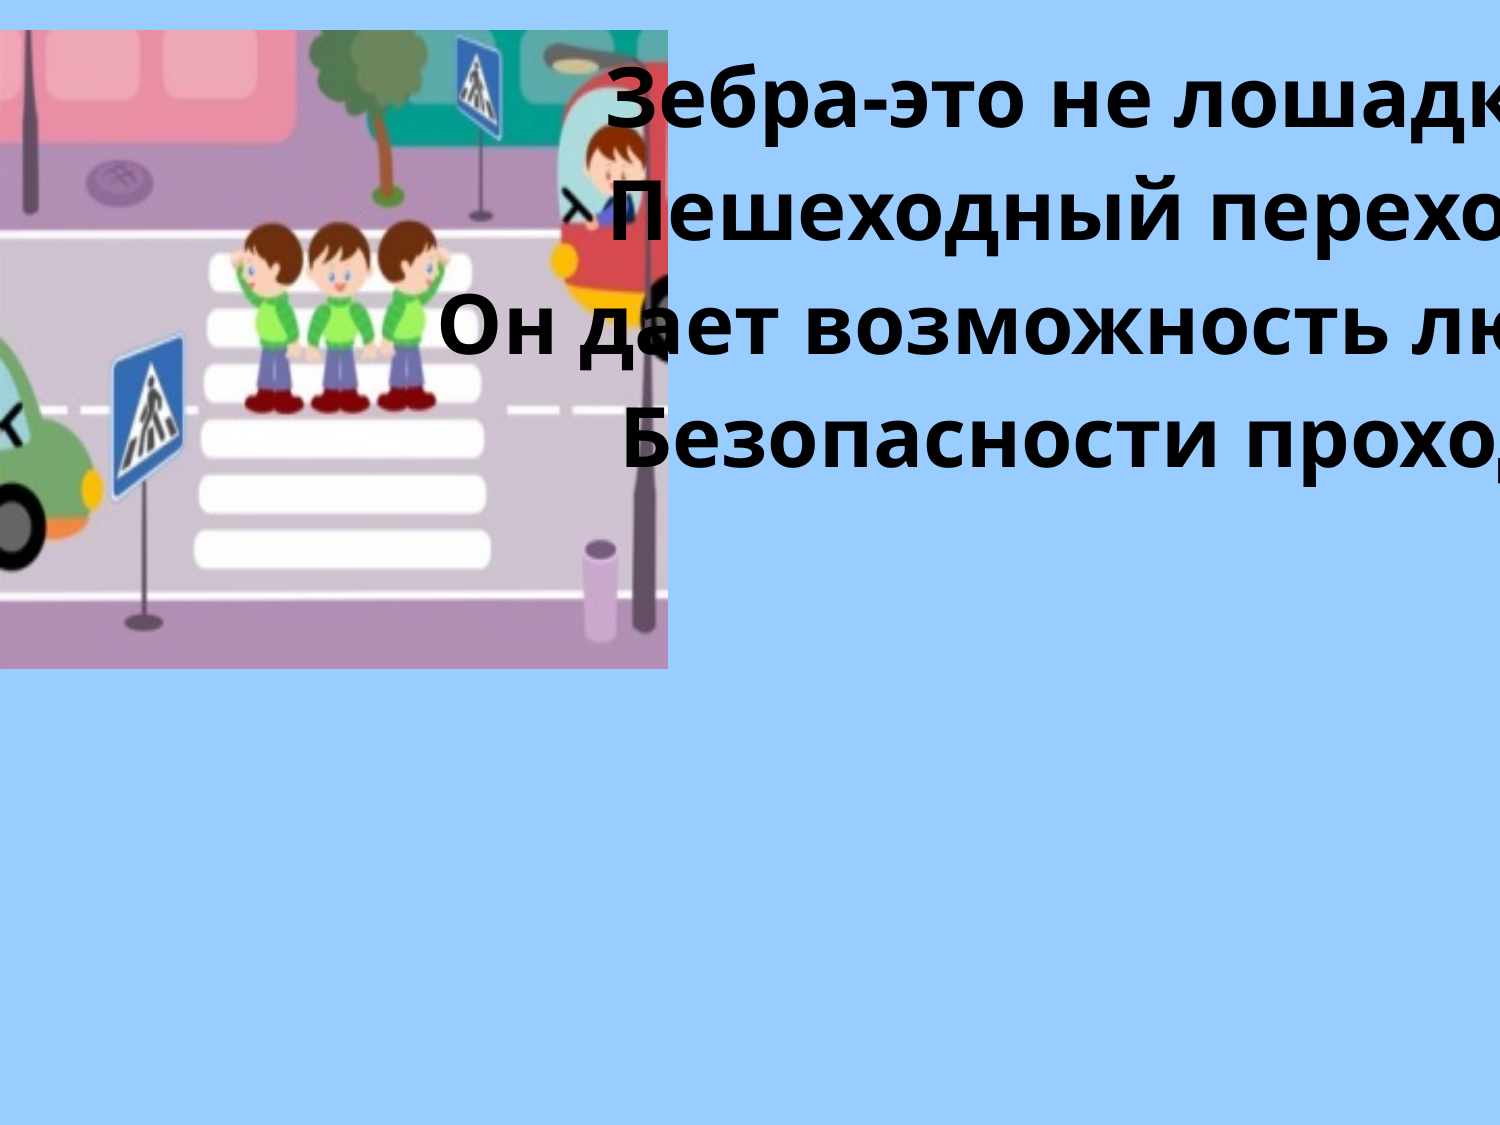

Зебра-это не лошадка,
Пешеходный переход.
Он дает возможность людям,
Безопасности проход!